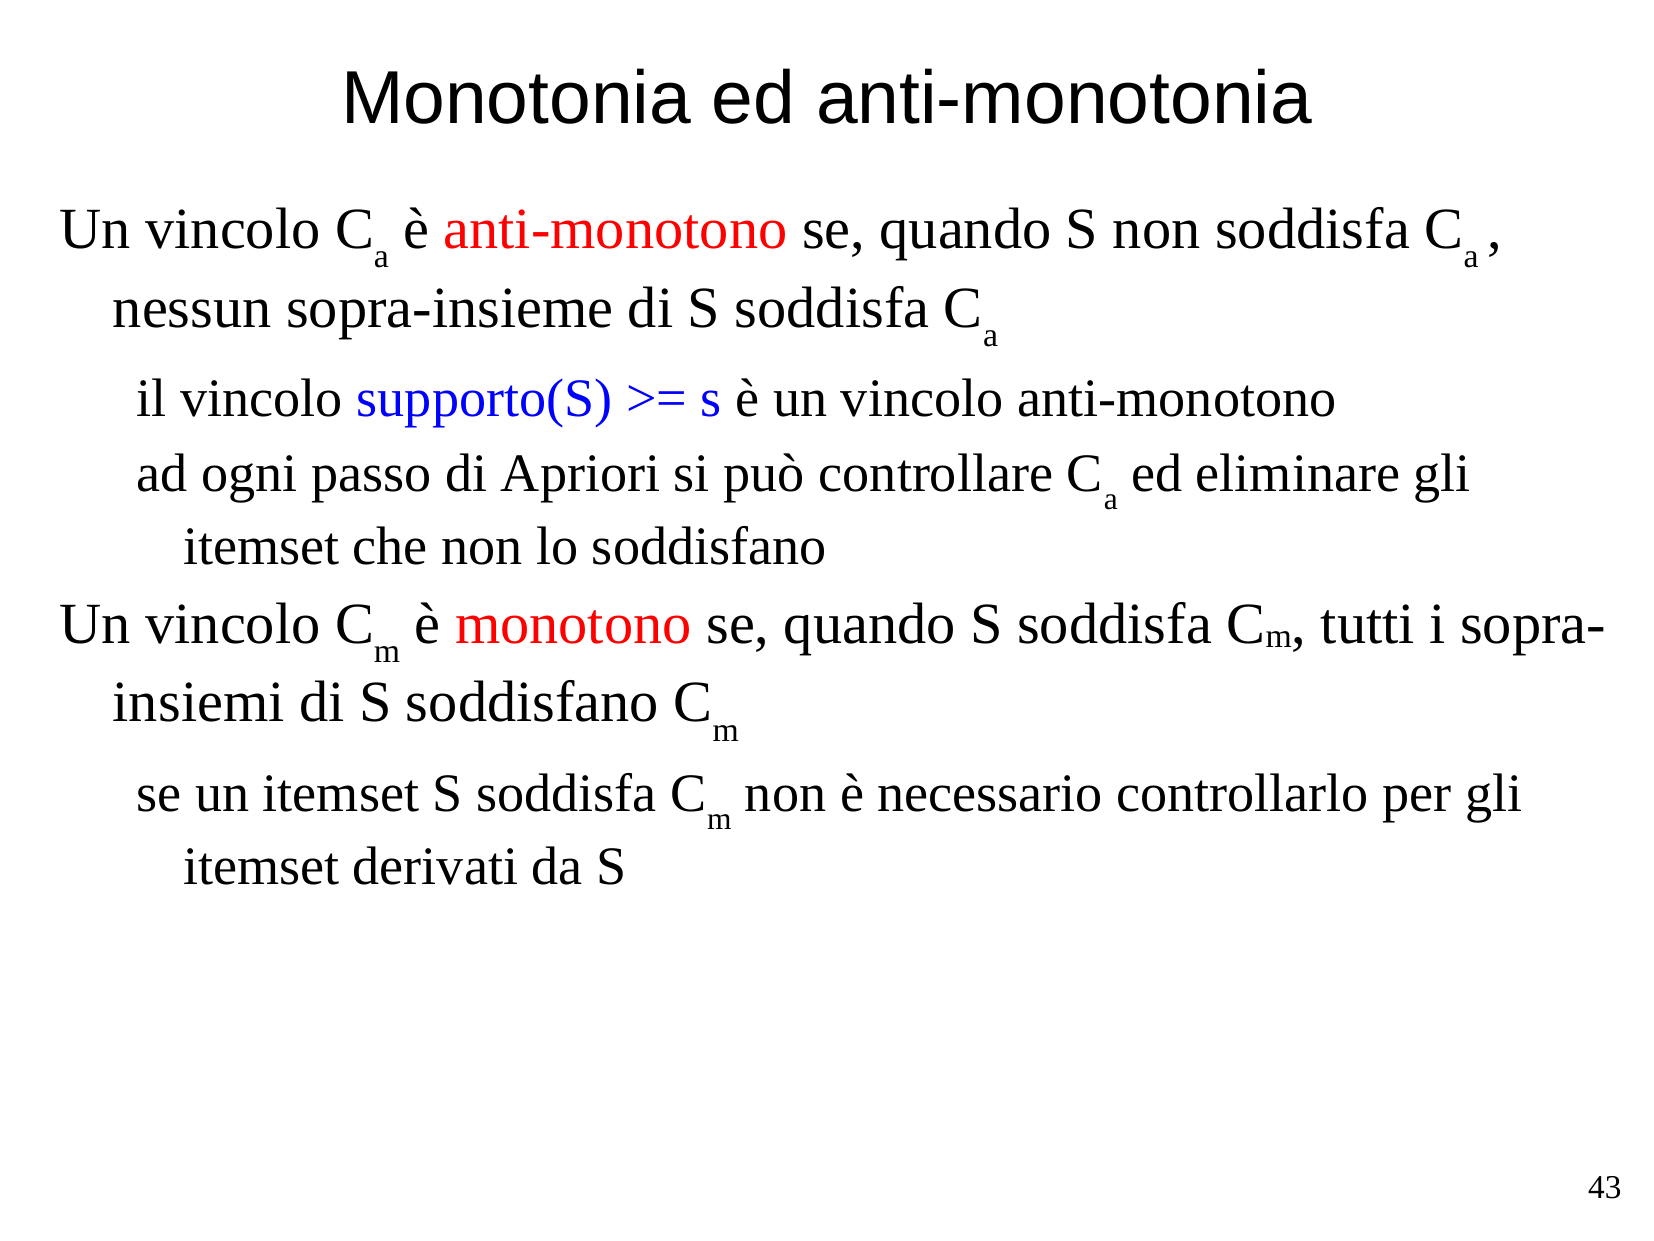

# Monotonia ed anti-monotonia
Un vincolo Ca è anti-monotono se, quando S non soddisfa Ca , nessun sopra-insieme di S soddisfa Ca
il vincolo supporto(S) >= s è un vincolo anti-monotono
ad ogni passo di Apriori si può controllare Ca ed eliminare gli itemset che non lo soddisfano
Un vincolo Cm è monotono se, quando S soddisfa Cm, tutti i sopra-insiemi di S soddisfano Cm
se un itemset S soddisfa Cm non è necessario controllarlo per gli itemset derivati da S